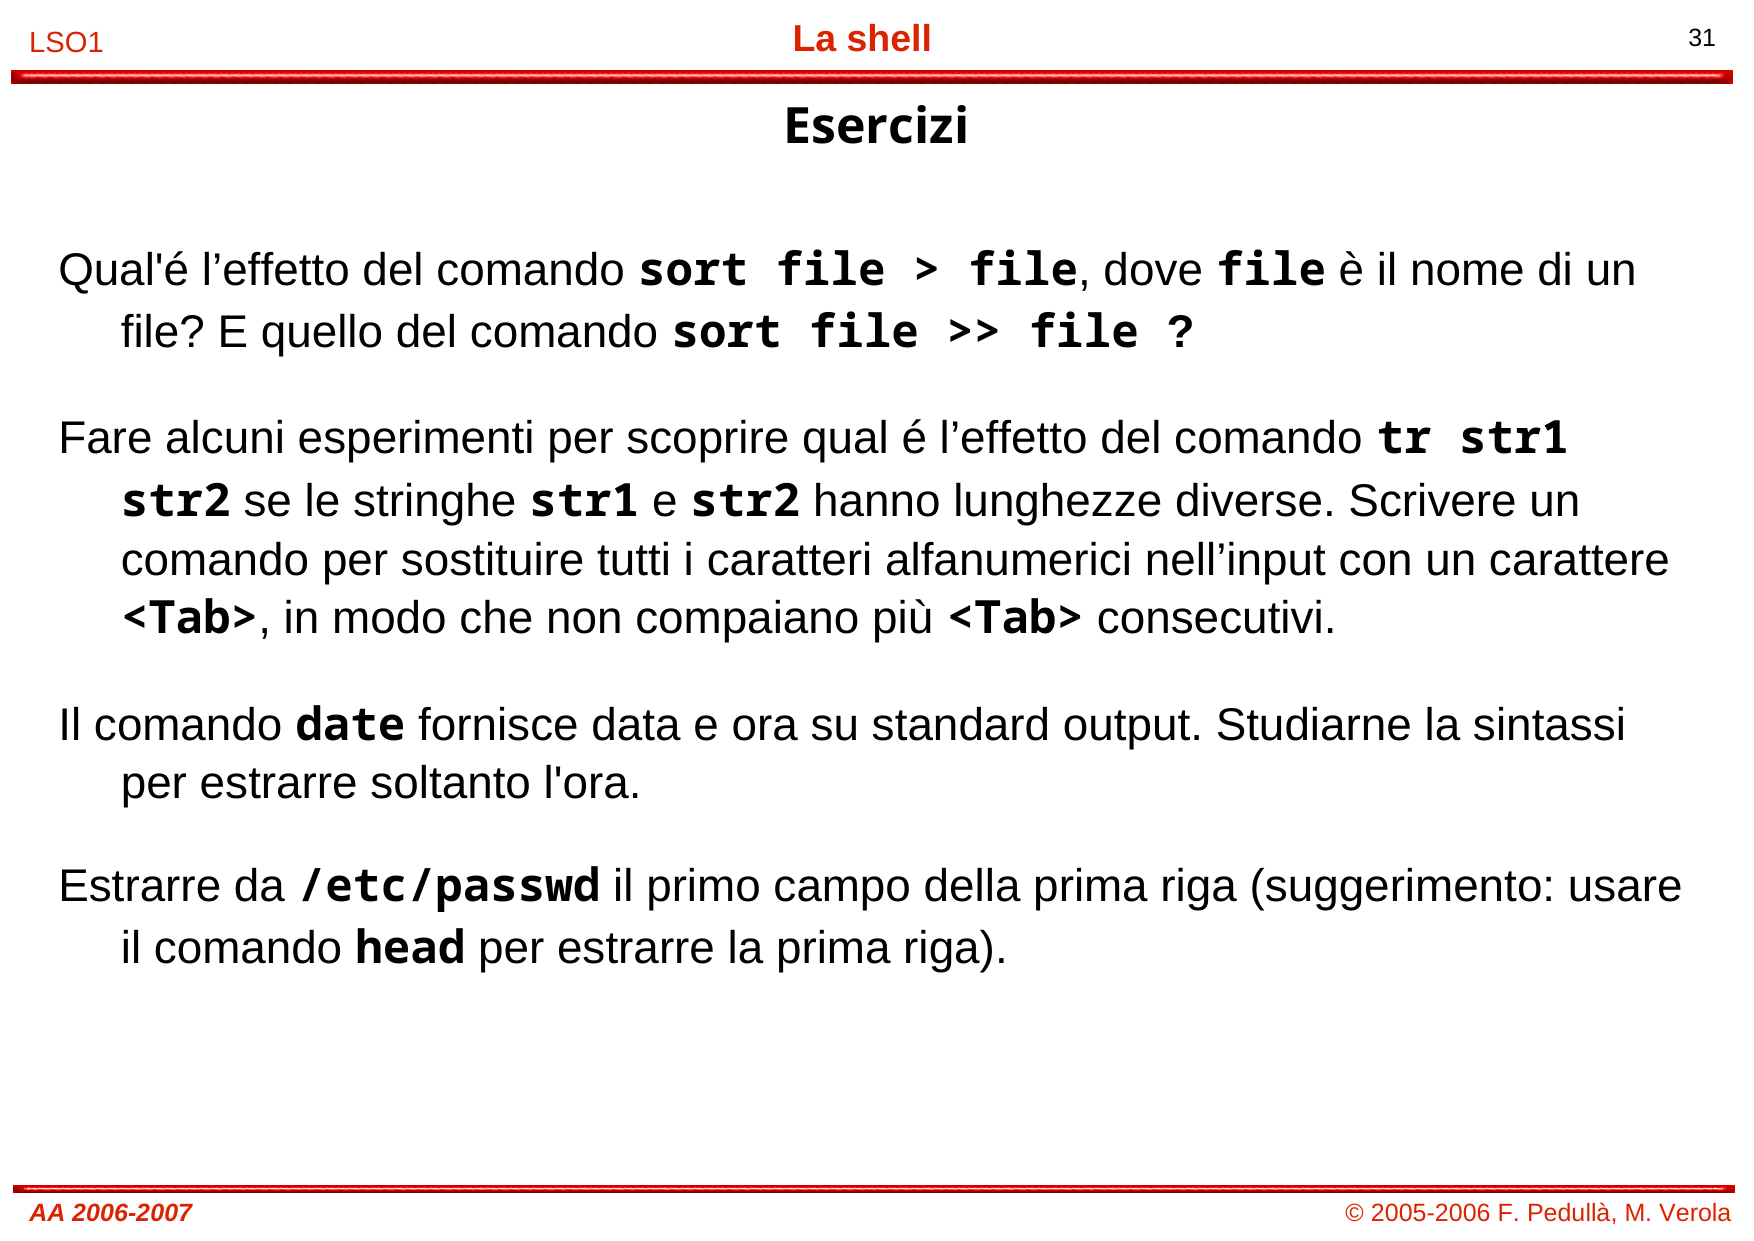

# Esercizi
Qual'é l’effetto del comando sort file > file, dove file è il nome di un file? E quello del comando sort file >> file ?
Fare alcuni esperimenti per scoprire qual é l’effetto del comando tr str1 str2 se le stringhe str1 e str2 hanno lunghezze diverse. Scrivere un comando per sostituire tutti i caratteri alfanumerici nell’input con un carattere <Tab>, in modo che non compaiano più <Tab> consecutivi.
Il comando date fornisce data e ora su standard output. Studiarne la sintassi per estrarre soltanto l'ora.
Estrarre da /etc/passwd il primo campo della prima riga (suggerimento: usare il comando head per estrarre la prima riga).